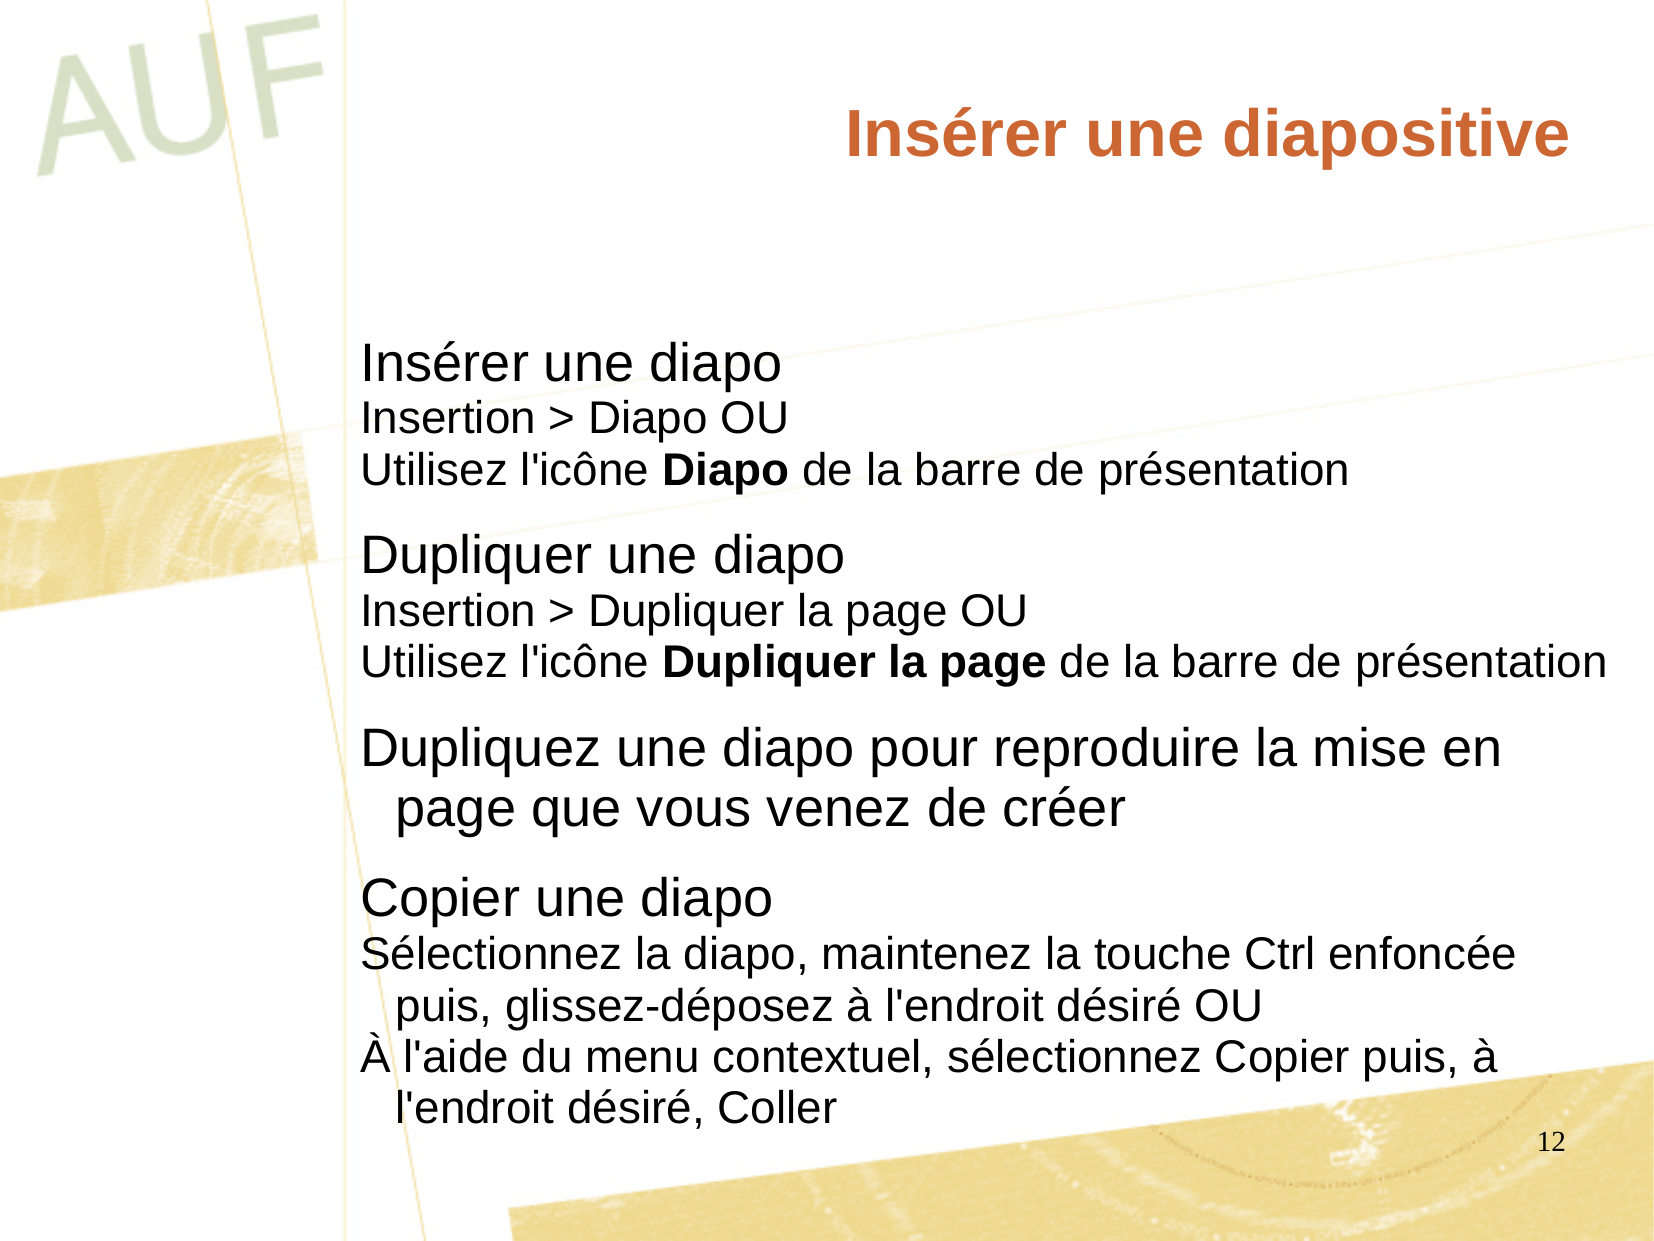

# Insérer une diapositive
Insérer une diapo
Insertion > Diapo OU
Utilisez l'icône Diapo de la barre de présentation
Dupliquer une diapo
Insertion > Dupliquer la page OU
Utilisez l'icône Dupliquer la page de la barre de présentation
Dupliquez une diapo pour reproduire la mise en page que vous venez de créer
Copier une diapo
Sélectionnez la diapo, maintenez la touche Ctrl enfoncée puis, glissez-déposez à l'endroit désiré OU
À l'aide du menu contextuel, sélectionnez Copier puis, à l'endroit désiré, Coller
12